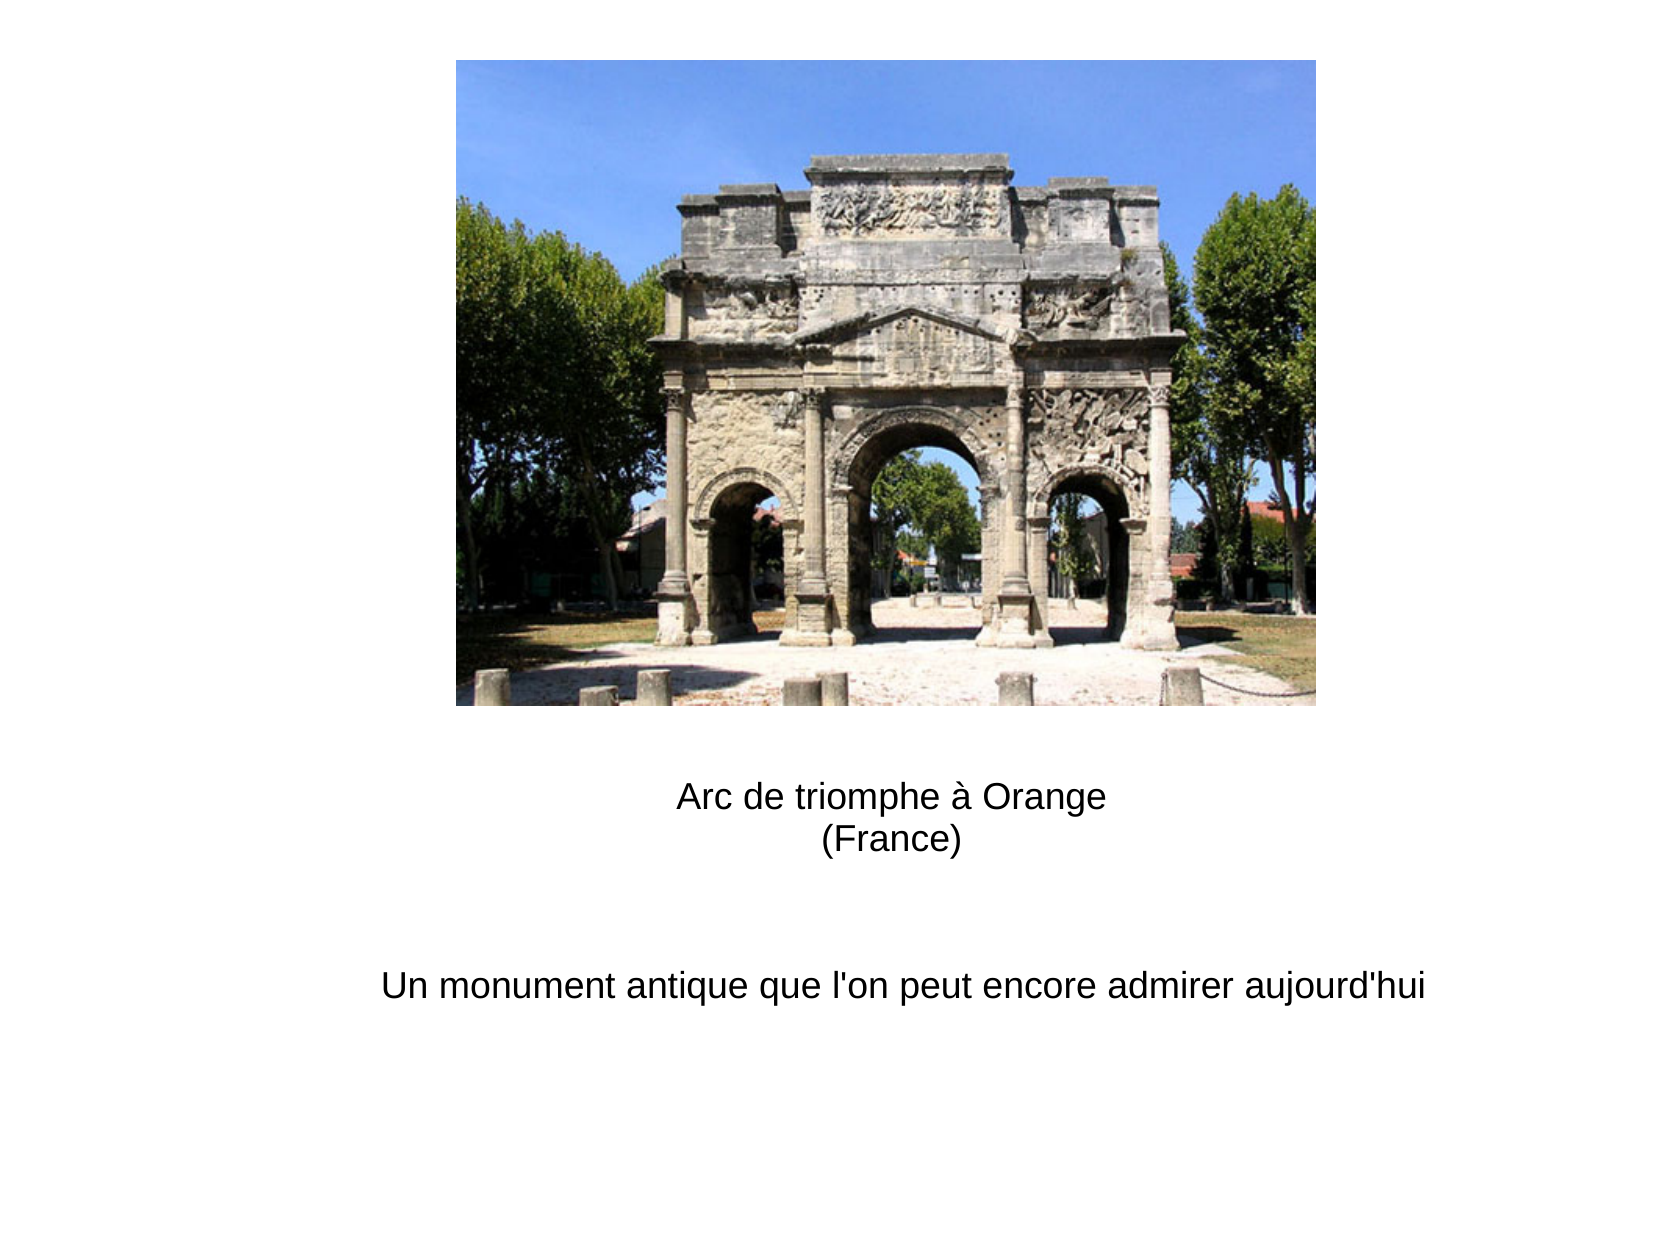

Arc de triomphe à Orange (France)
Un monument antique que l'on peut encore admirer aujourd'hui